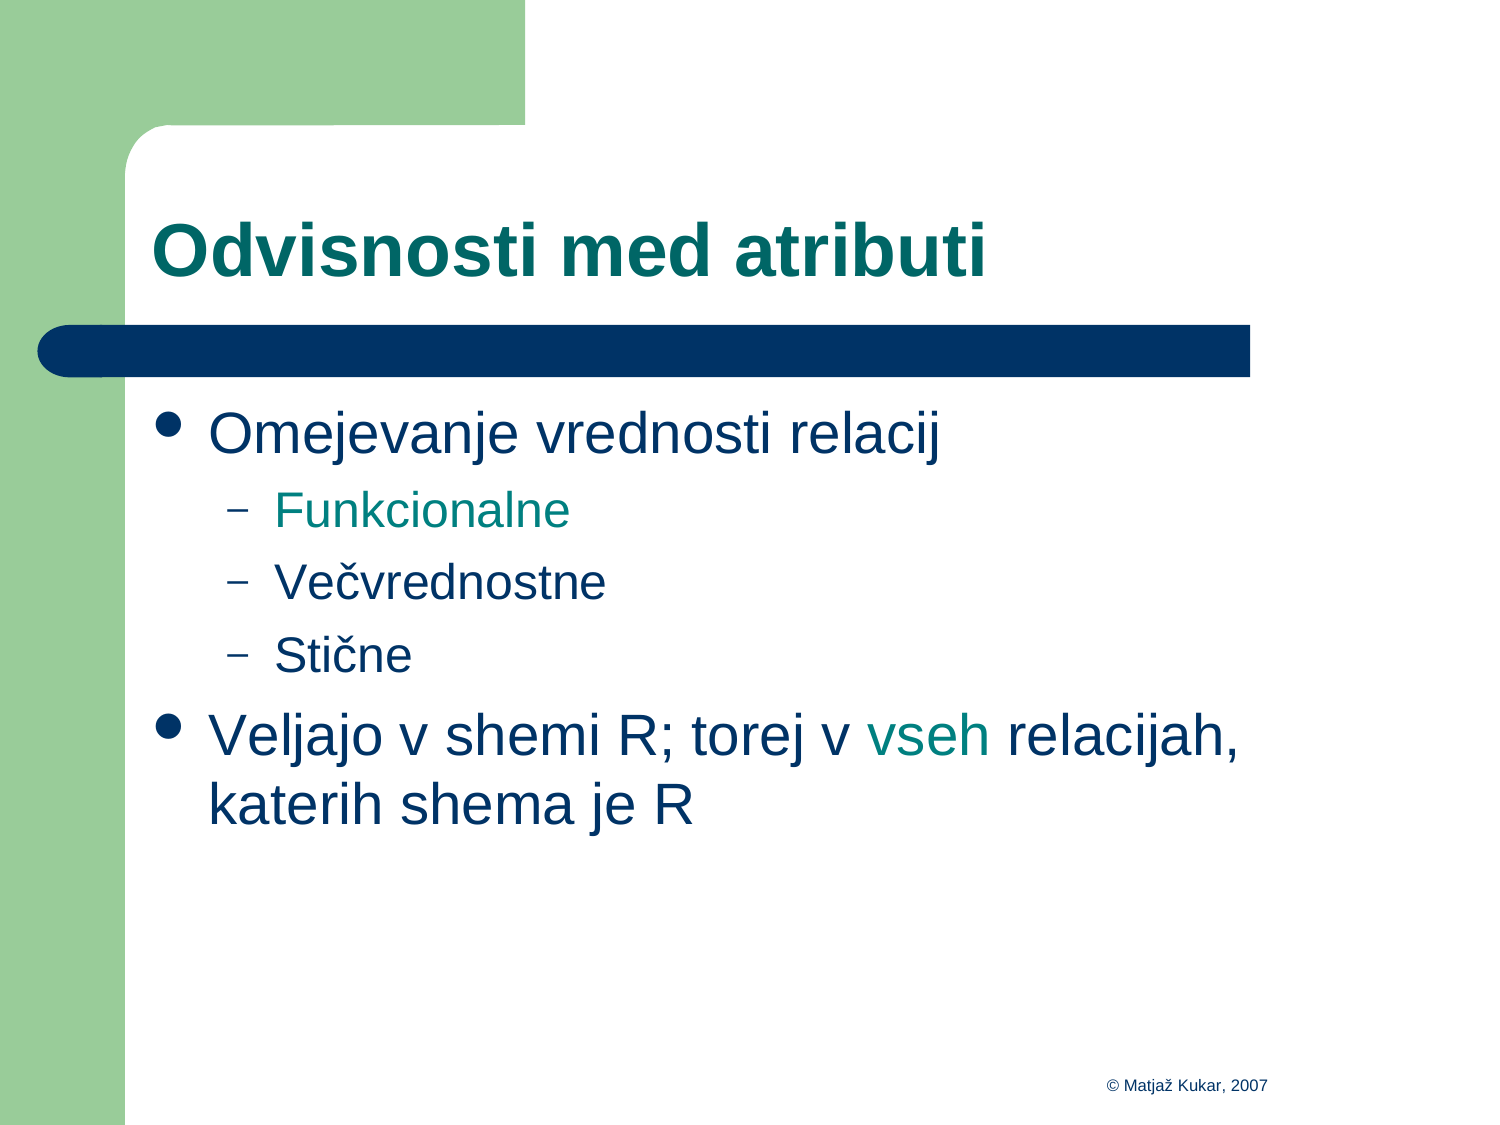

# Odvisnosti med atributi
Omejevanje vrednosti relacij
Funkcionalne
Večvrednostne
Stične
Veljajo v shemi R; torej v vseh relacijah, katerih shema je R
© Matjaž Kukar, 2007